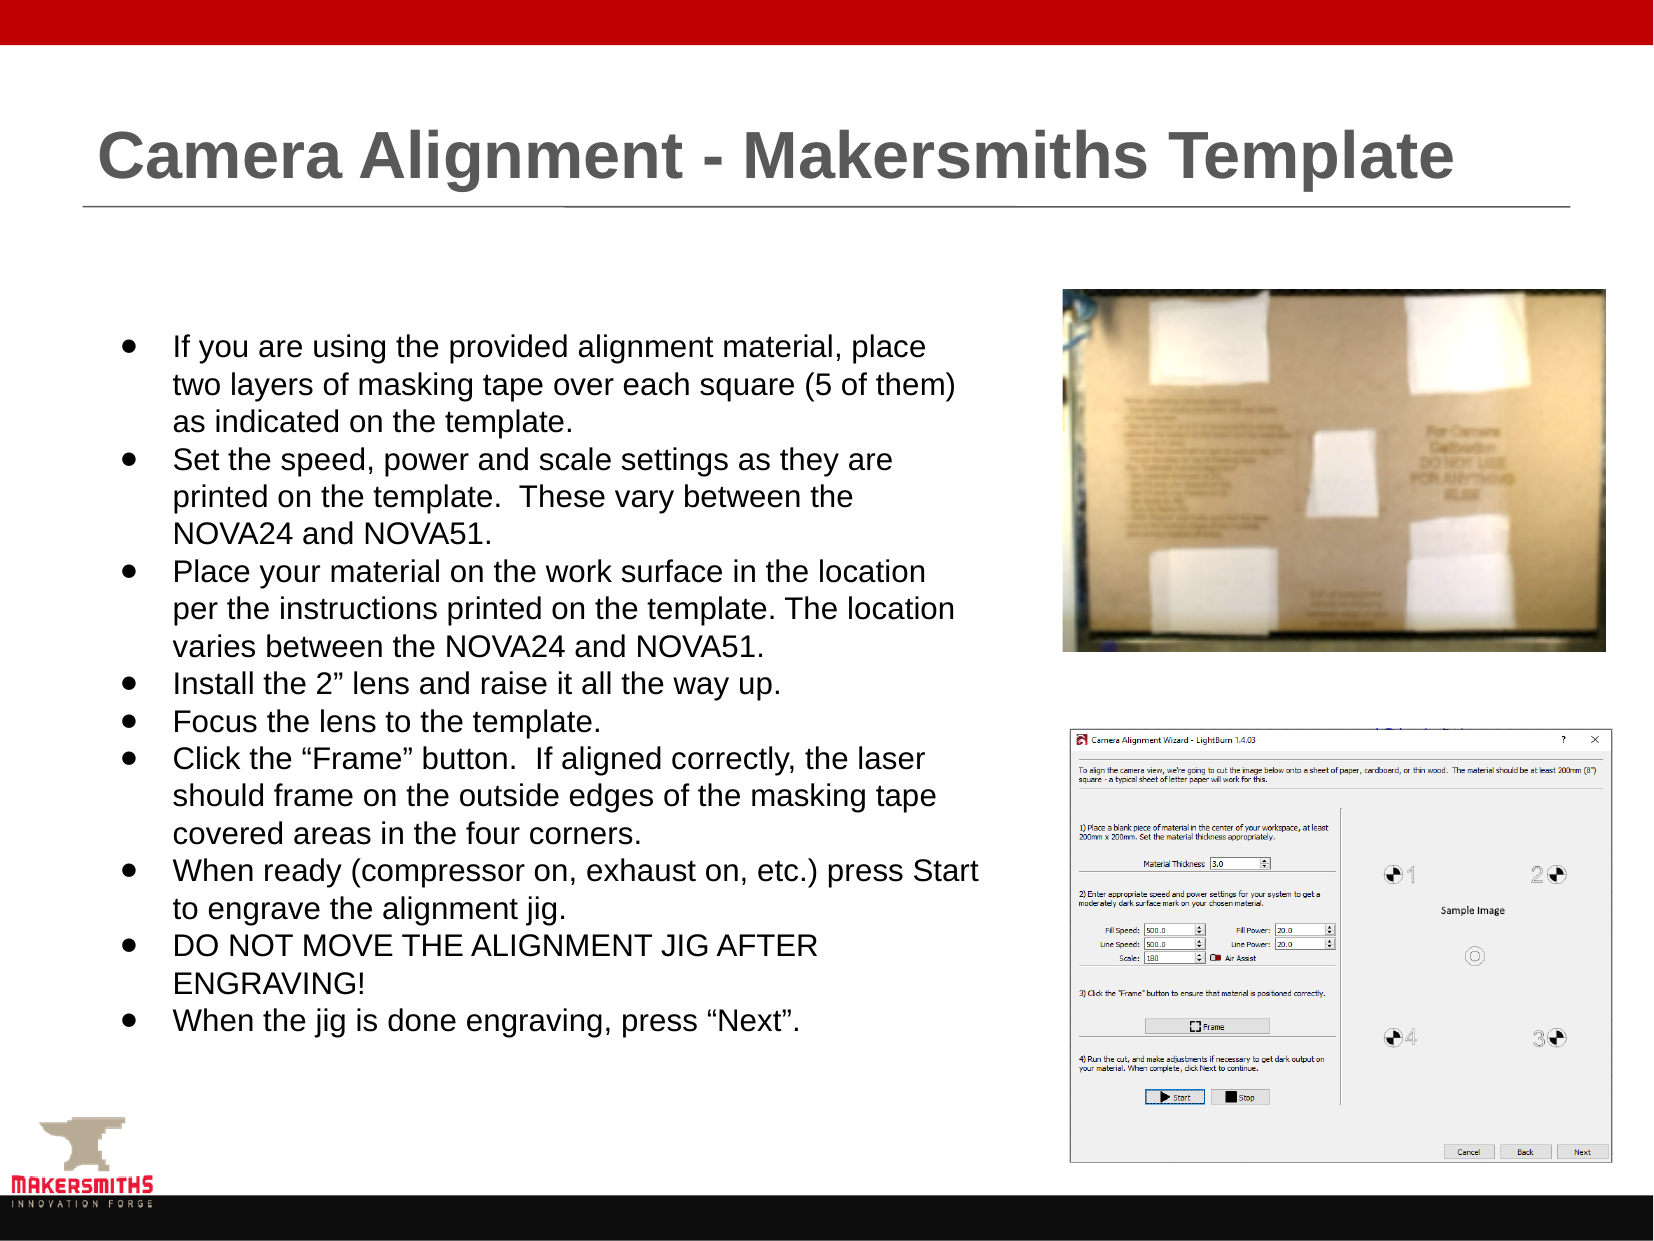

# Camera Alignment - Makersmiths Template
If you are using the provided alignment material, place two layers of masking tape over each square (5 of them) as indicated on the template.
Set the speed, power and scale settings as they are printed on the template. These vary between the NOVA24 and NOVA51.
Place your material on the work surface in the location per the instructions printed on the template. The location varies between the NOVA24 and NOVA51.
Install the 2” lens and raise it all the way up.
Focus the lens to the template.
Click the “Frame” button. If aligned correctly, the laser should frame on the outside edges of the masking tape covered areas in the four corners.
When ready (compressor on, exhaust on, etc.) press Start to engrave the alignment jig.
DO NOT MOVE THE ALIGNMENT JIG AFTER ENGRAVING!
When the jig is done engraving, press “Next”.